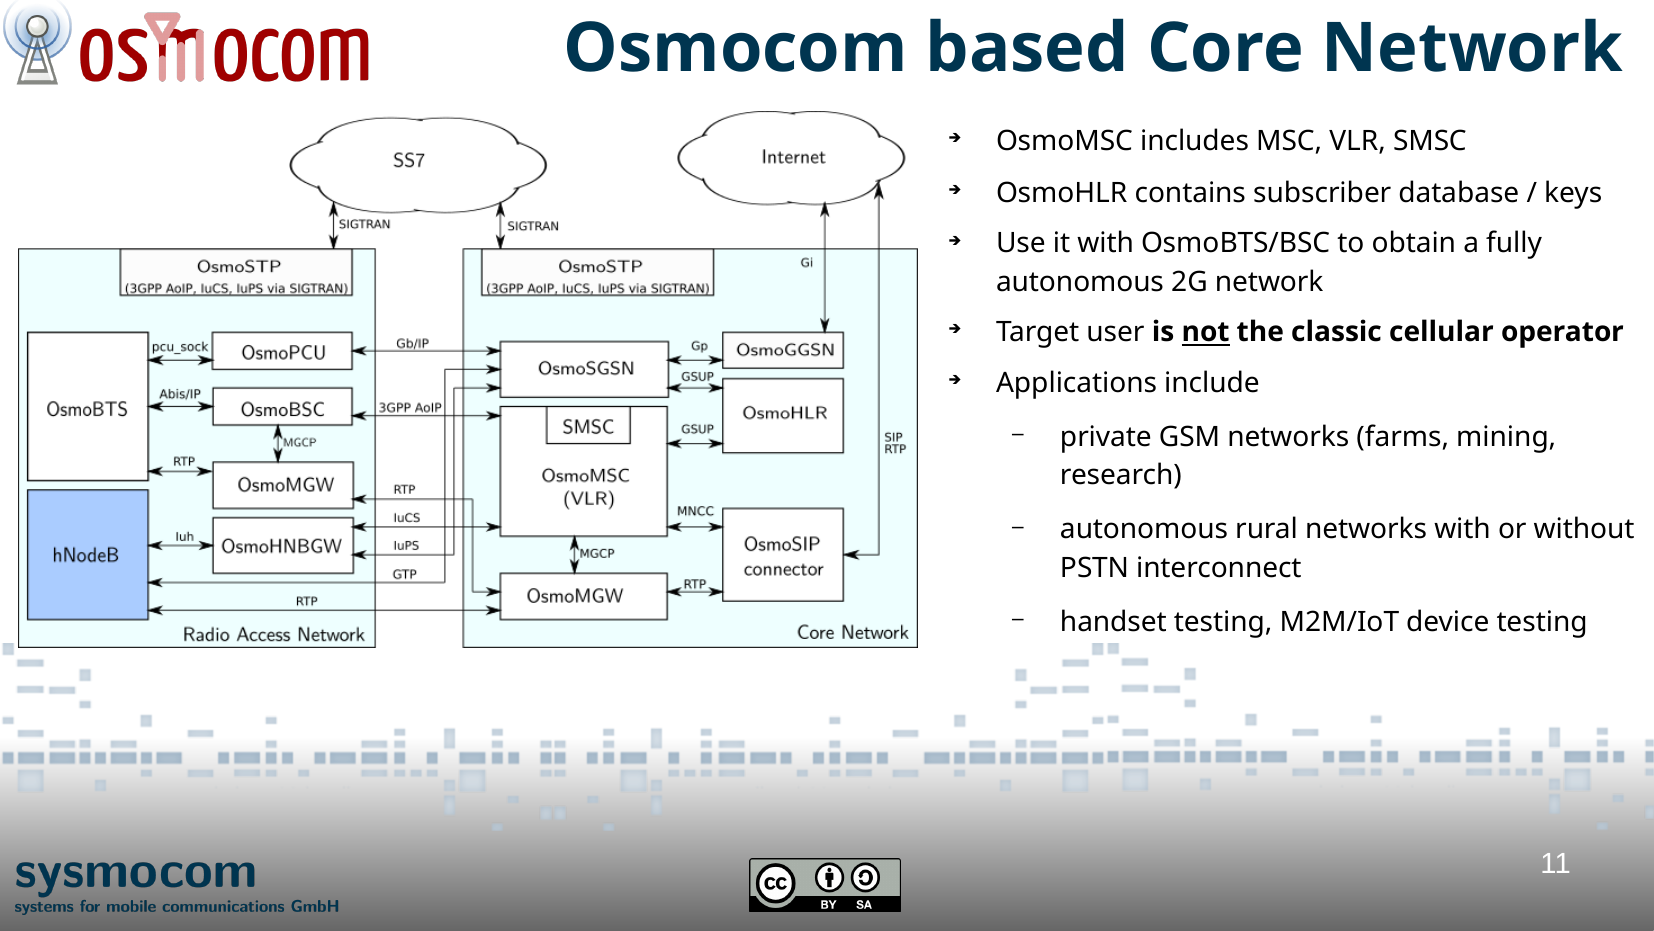

# Osmocom based Core Network
OsmoMSC includes MSC, VLR, SMSC
OsmoHLR contains subscriber database / keys
Use it with OsmoBTS/BSC to obtain a fully autonomous 2G network
Target user is not the classic cellular operator
Applications include
private GSM networks (farms, mining, research)
autonomous rural networks with or without PSTN interconnect
handset testing, M2M/IoT device testing
11